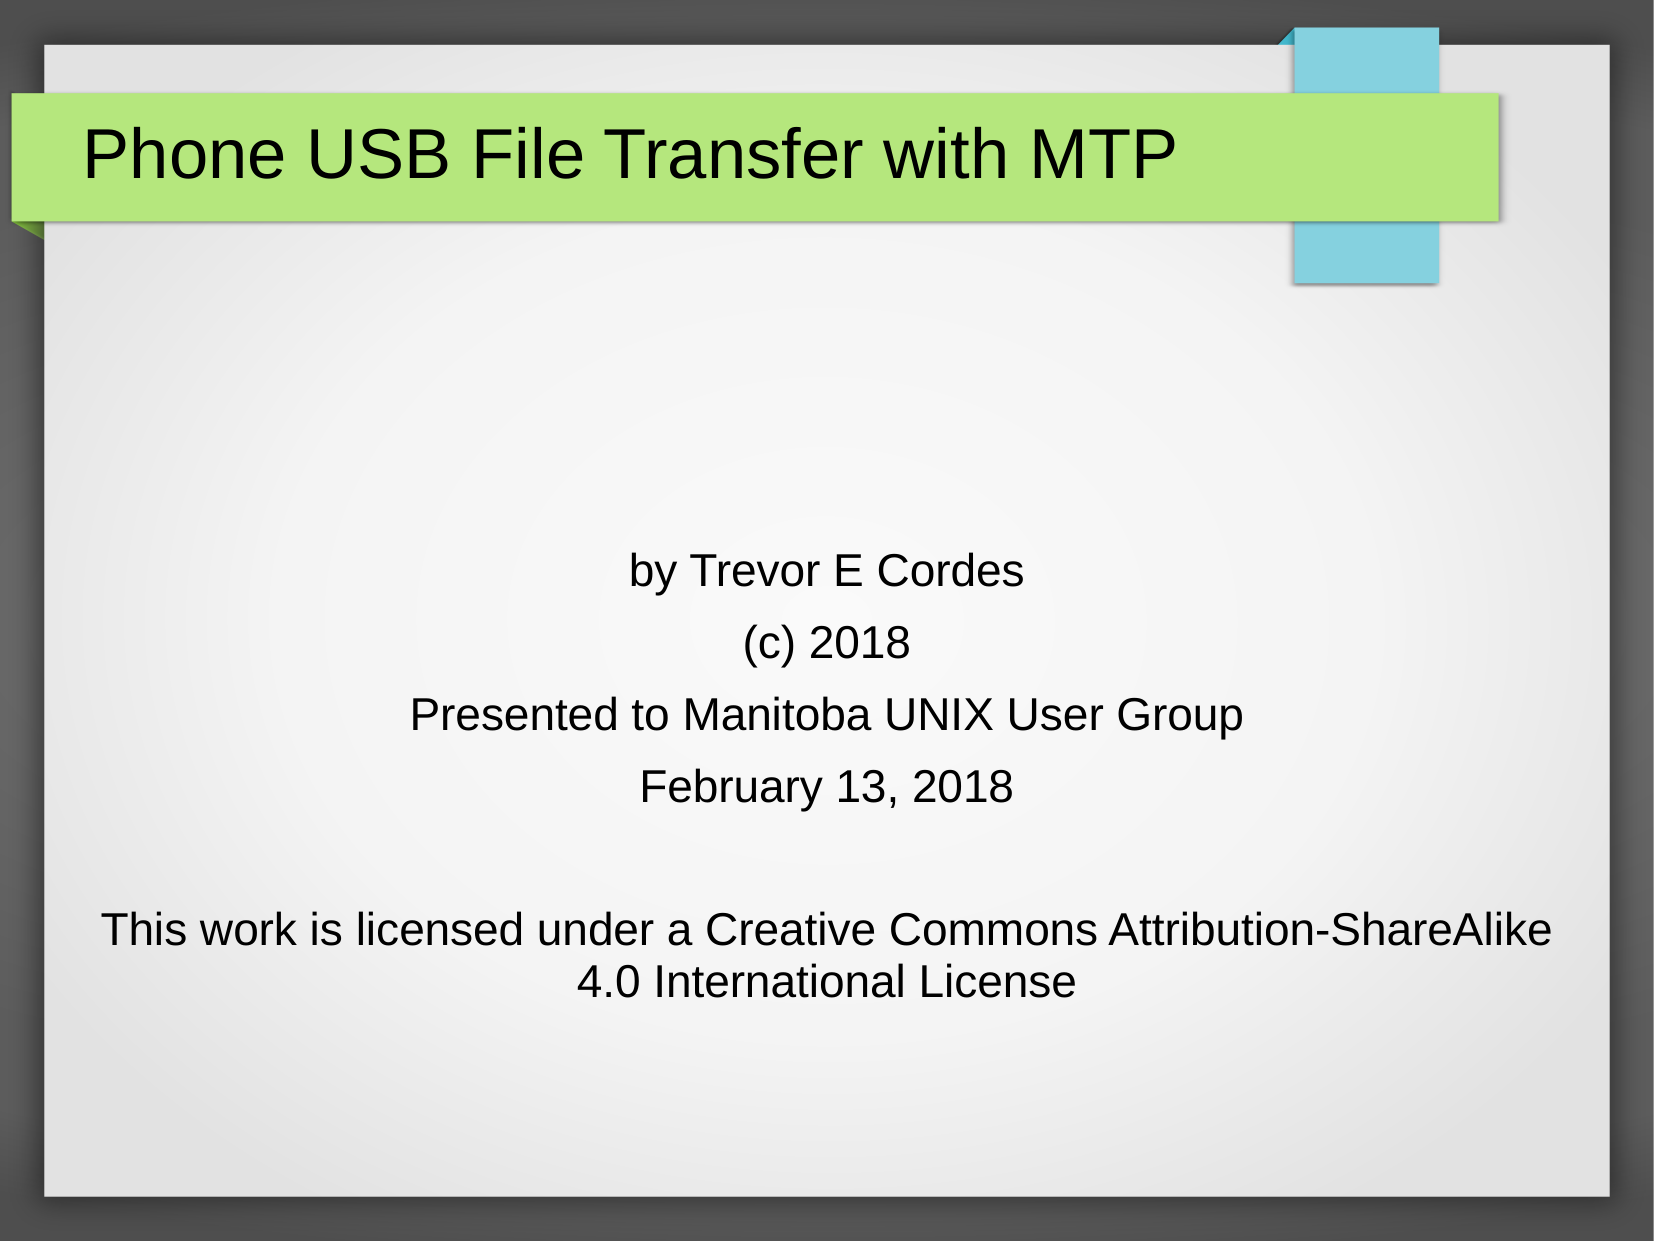

# Phone USB File Transfer with MTP
by Trevor E Cordes
(c) 2018
Presented to Manitoba UNIX User Group
February 13, 2018
This work is licensed under a Creative Commons Attribution-ShareAlike 4.0 International License